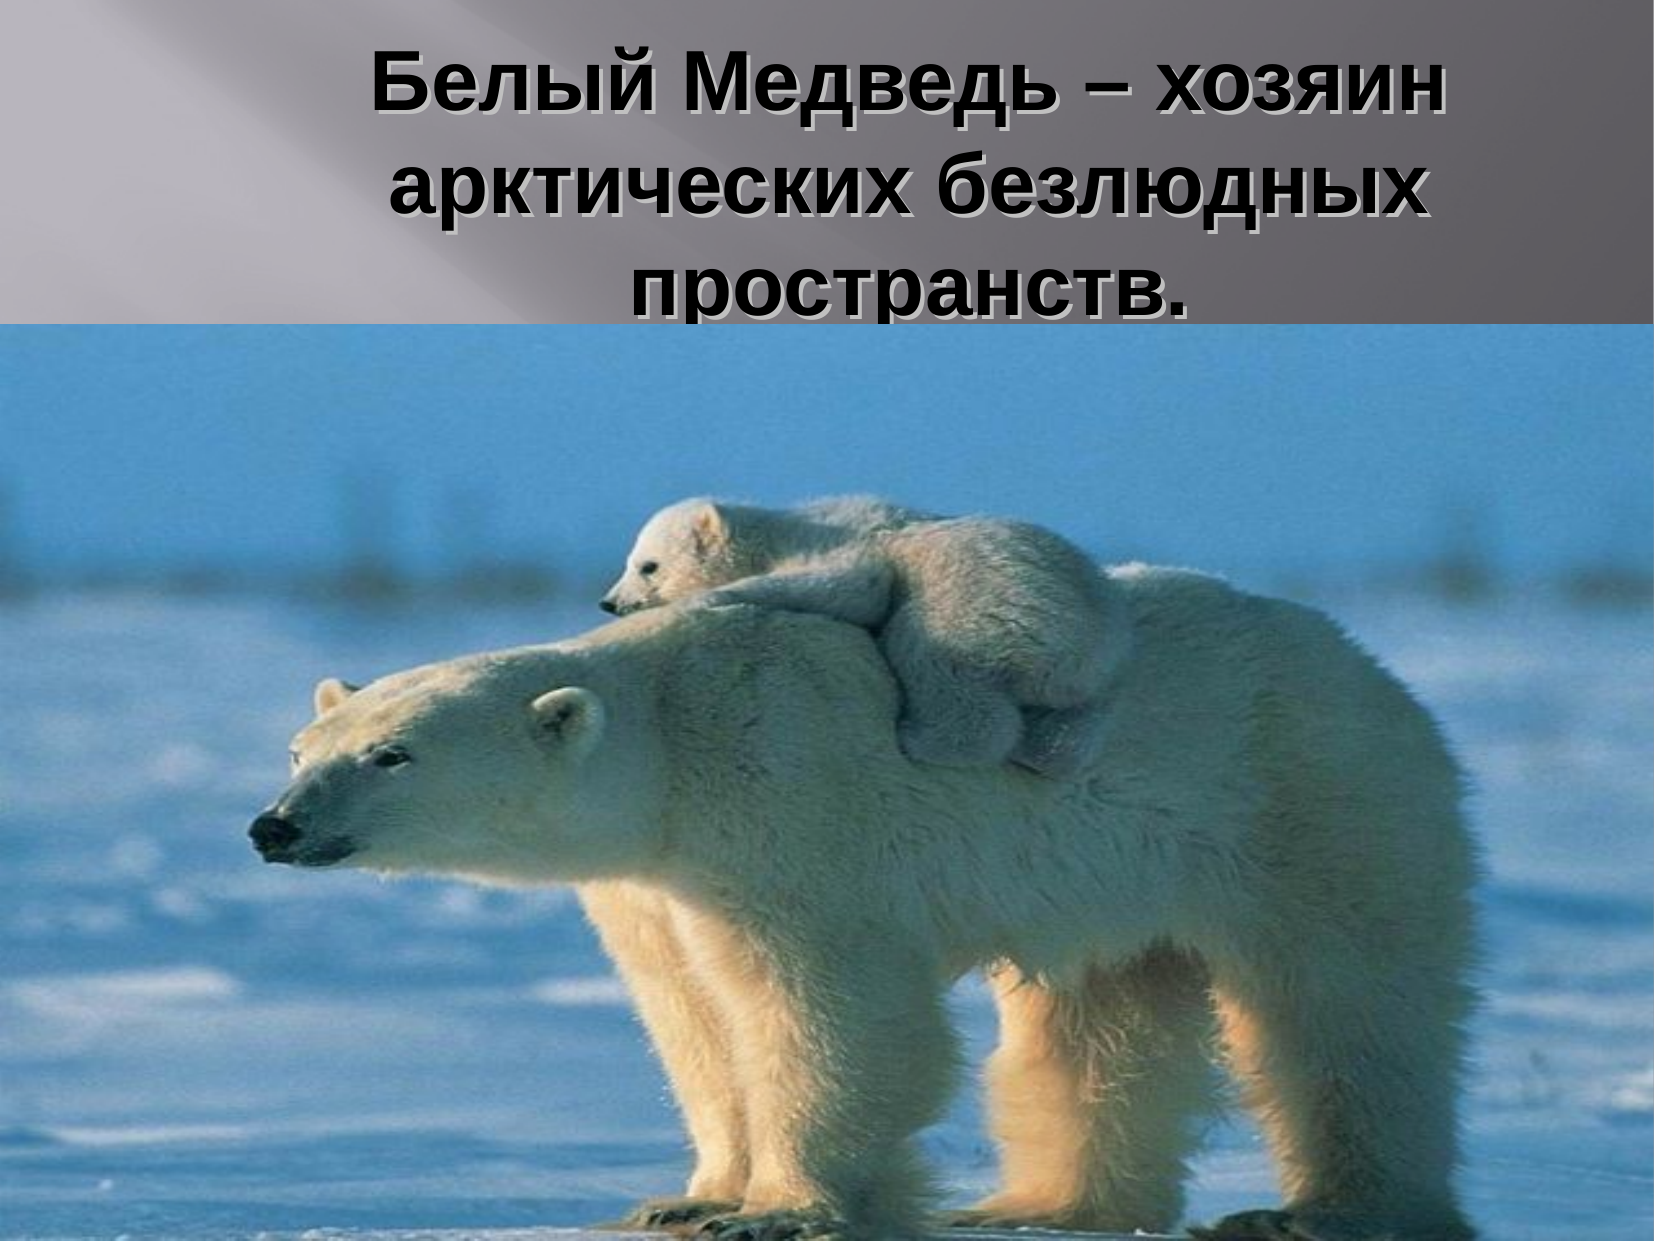

# Белый Медведь – хозяин арктических безлюдных пространств.